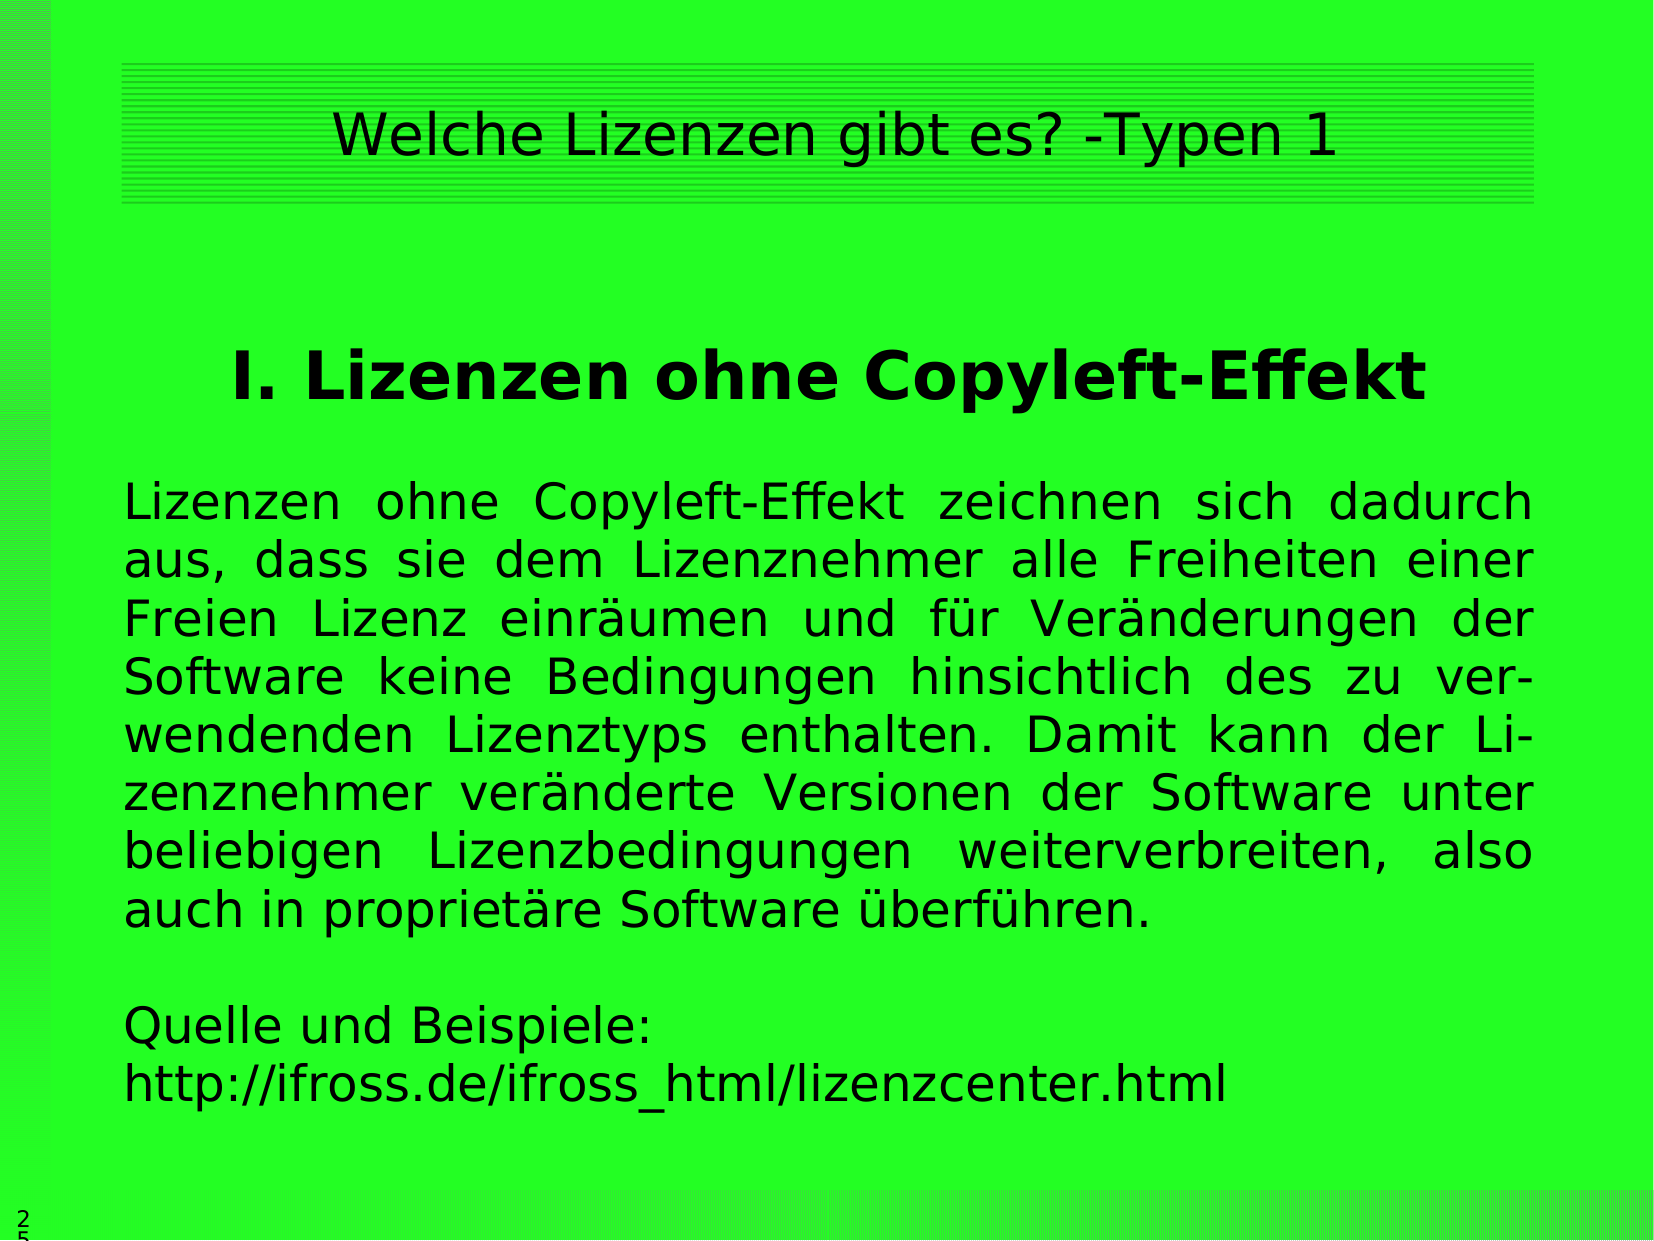

# Welche Lizenzen gibt es? -Typen 1
I. Lizenzen ohne Copyleft-Effekt
Lizenzen ohne Copyleft-Effekt zeichnen sich dadurch aus, dass sie dem Lizenznehmer alle Freiheiten einer Freien Lizenz einräumen und für Veränderungen der Software keine Bedingungen hinsichtlich des zu ver-wendenden Lizenztyps enthalten. Damit kann der Li-zenznehmer veränderte Versionen der Software unter beliebigen Lizenzbedingungen weiterverbreiten, also auch in proprietäre Software überführen.
Quelle und Beispiele: http://ifross.de/ifross_html/lizenzcenter.html